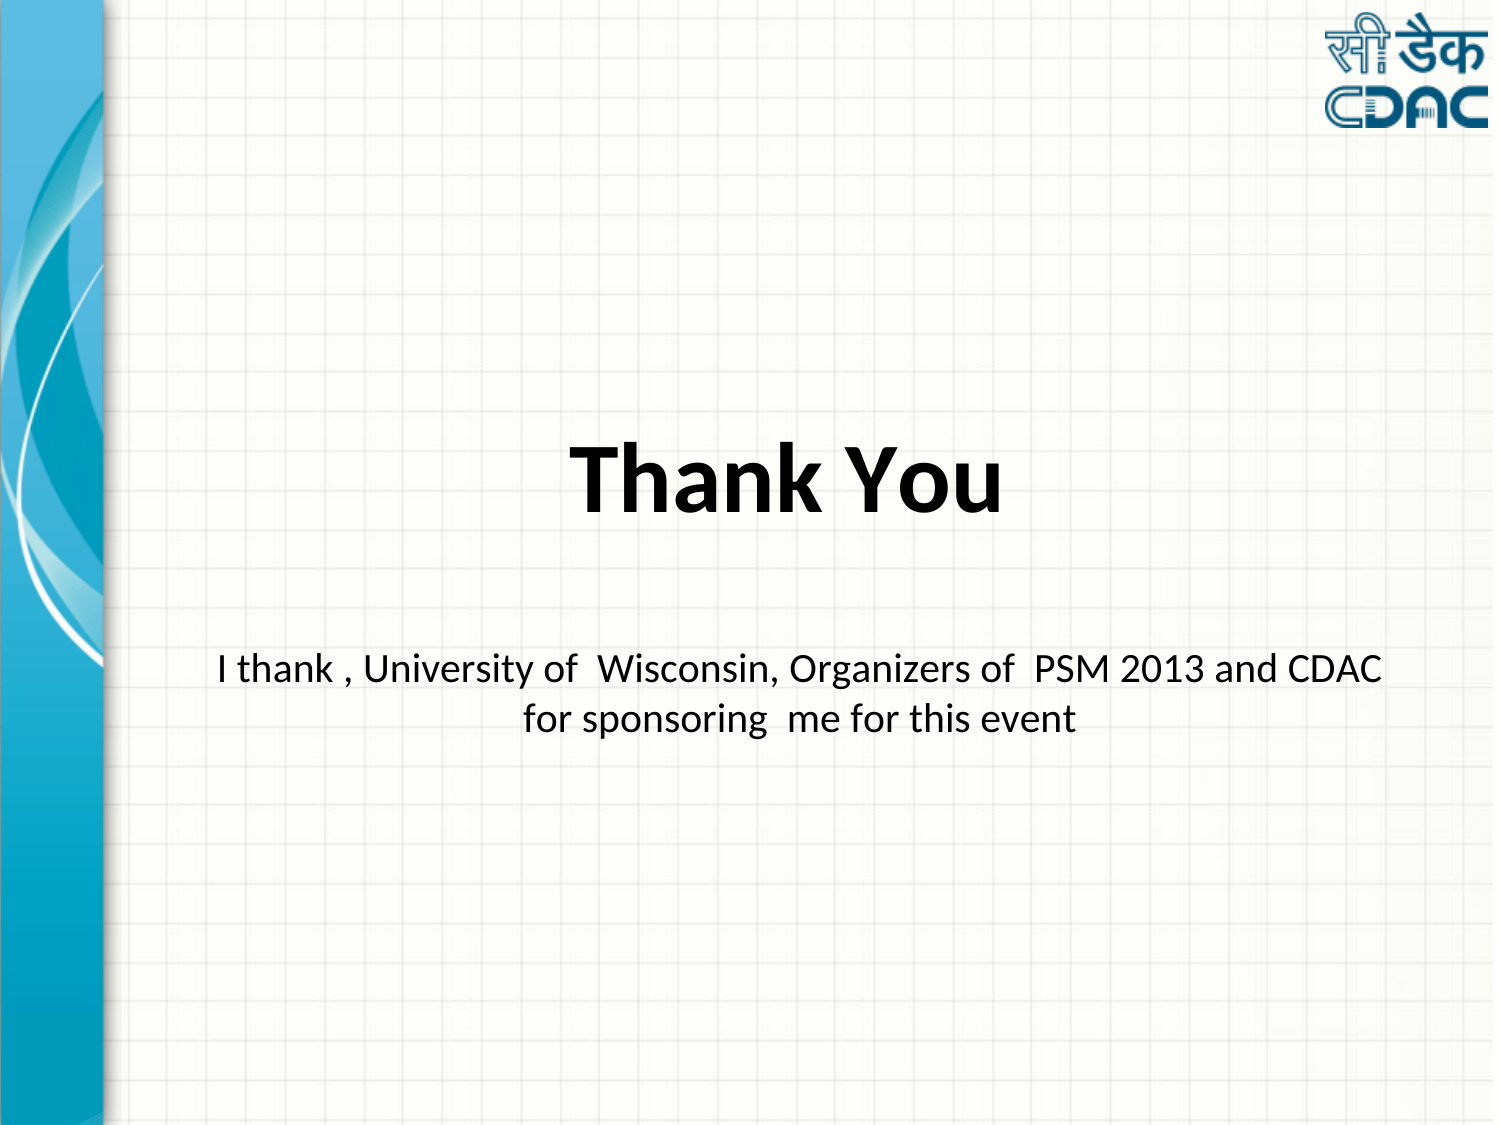

Thank You
I thank , University of Wisconsin, Organizers of PSM 2013 and CDAC
 for sponsoring me for this event